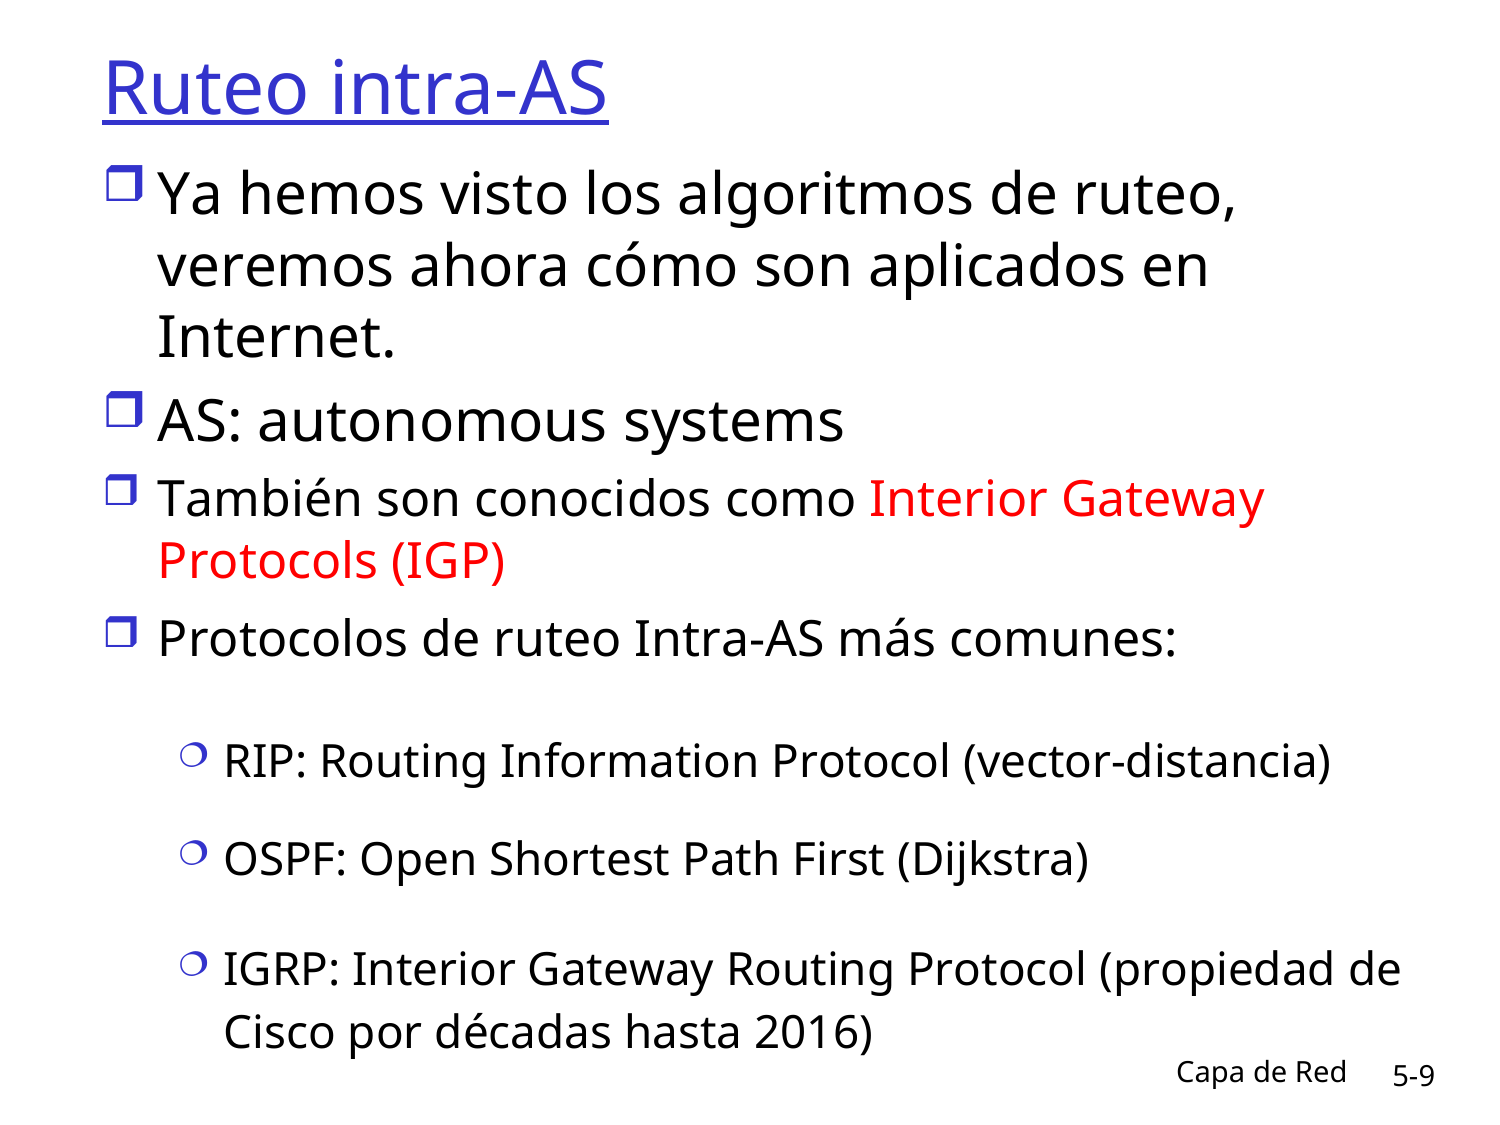

# Ruteo intra-AS
Ya hemos visto los algoritmos de ruteo, veremos ahora cómo son aplicados en Internet.
AS: autonomous systems
También son conocidos como Interior Gateway Protocols (IGP)
Protocolos de ruteo Intra-AS más comunes:
RIP: Routing Information Protocol (vector-distancia)
OSPF: Open Shortest Path First (Dijkstra)
IGRP: Interior Gateway Routing Protocol (propiedad de Cisco por décadas hasta 2016)